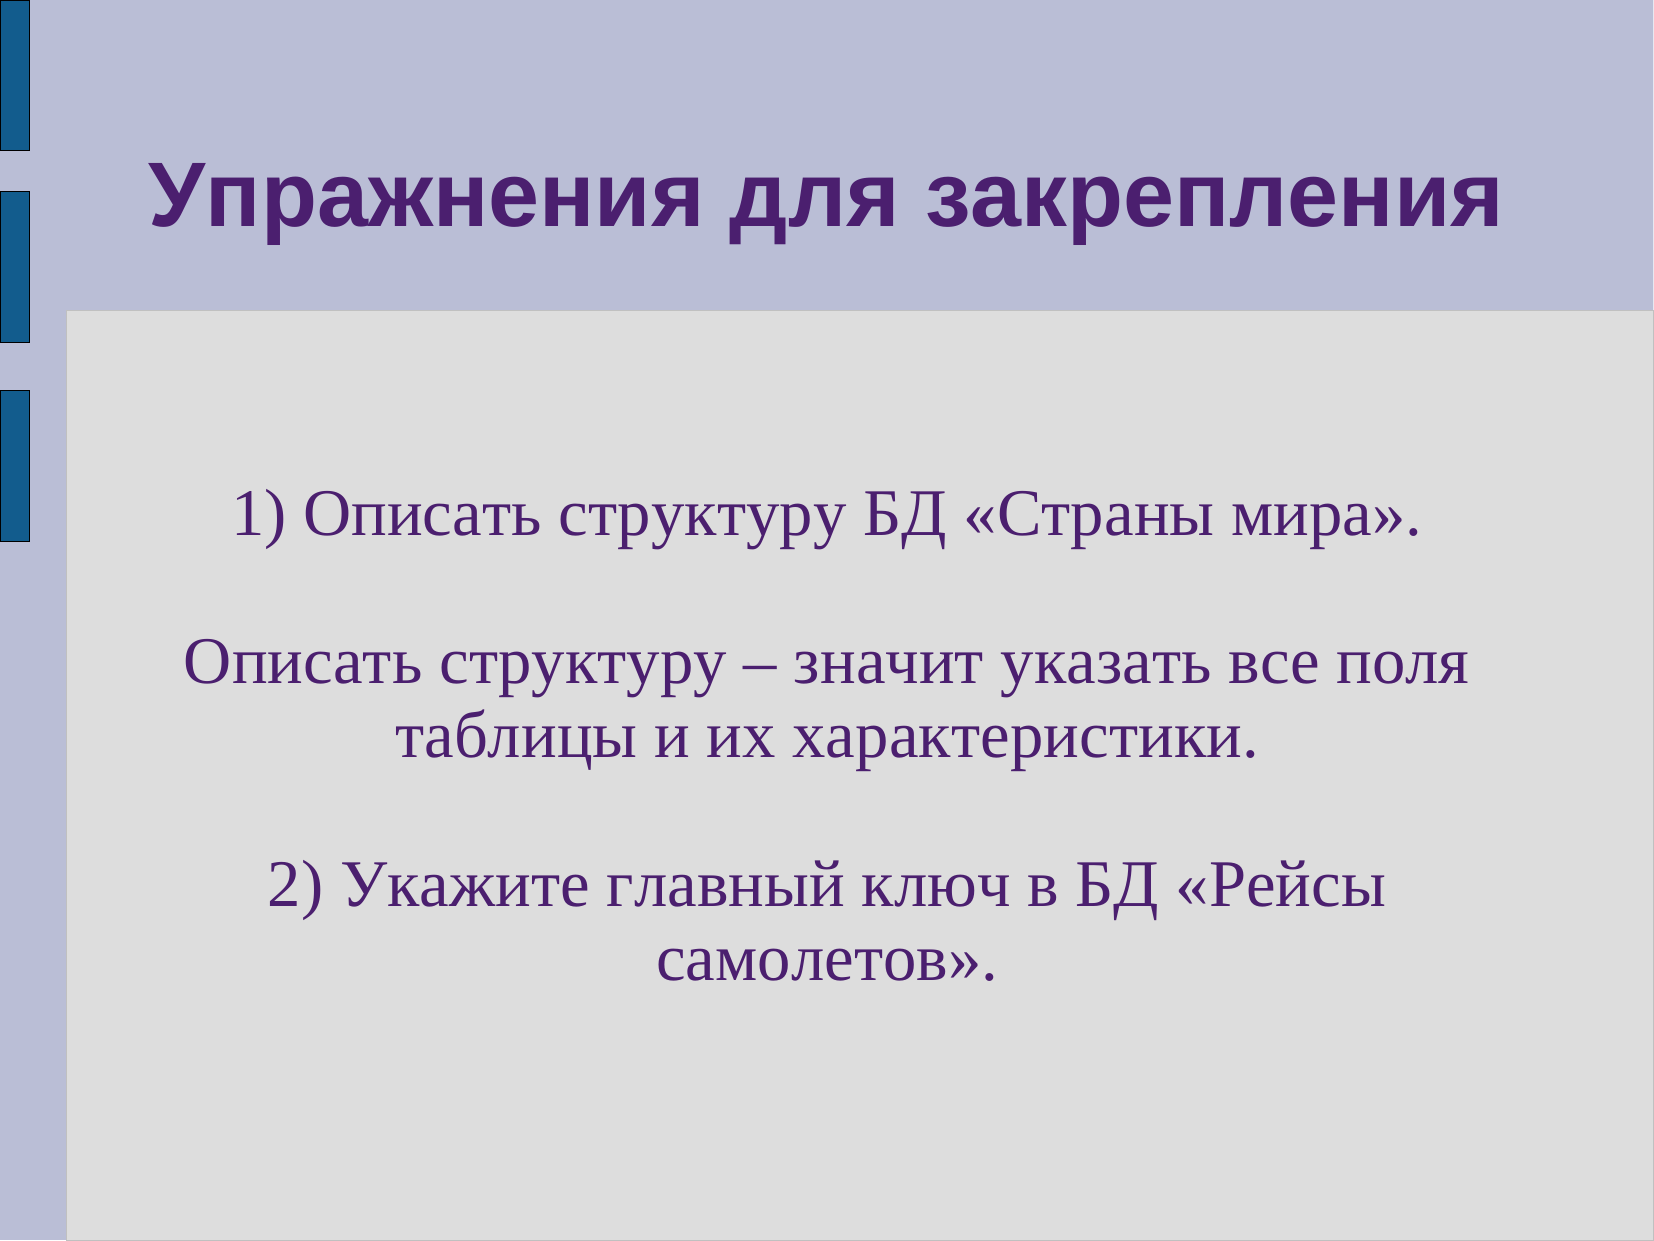

Упражнения для закрепления
# 1) Описать структуру БД «Страны мира».
Описать структуру – значит указать все поля таблицы и их характеристики.
2) Укажите главный ключ в БД «Рейсы самолетов».